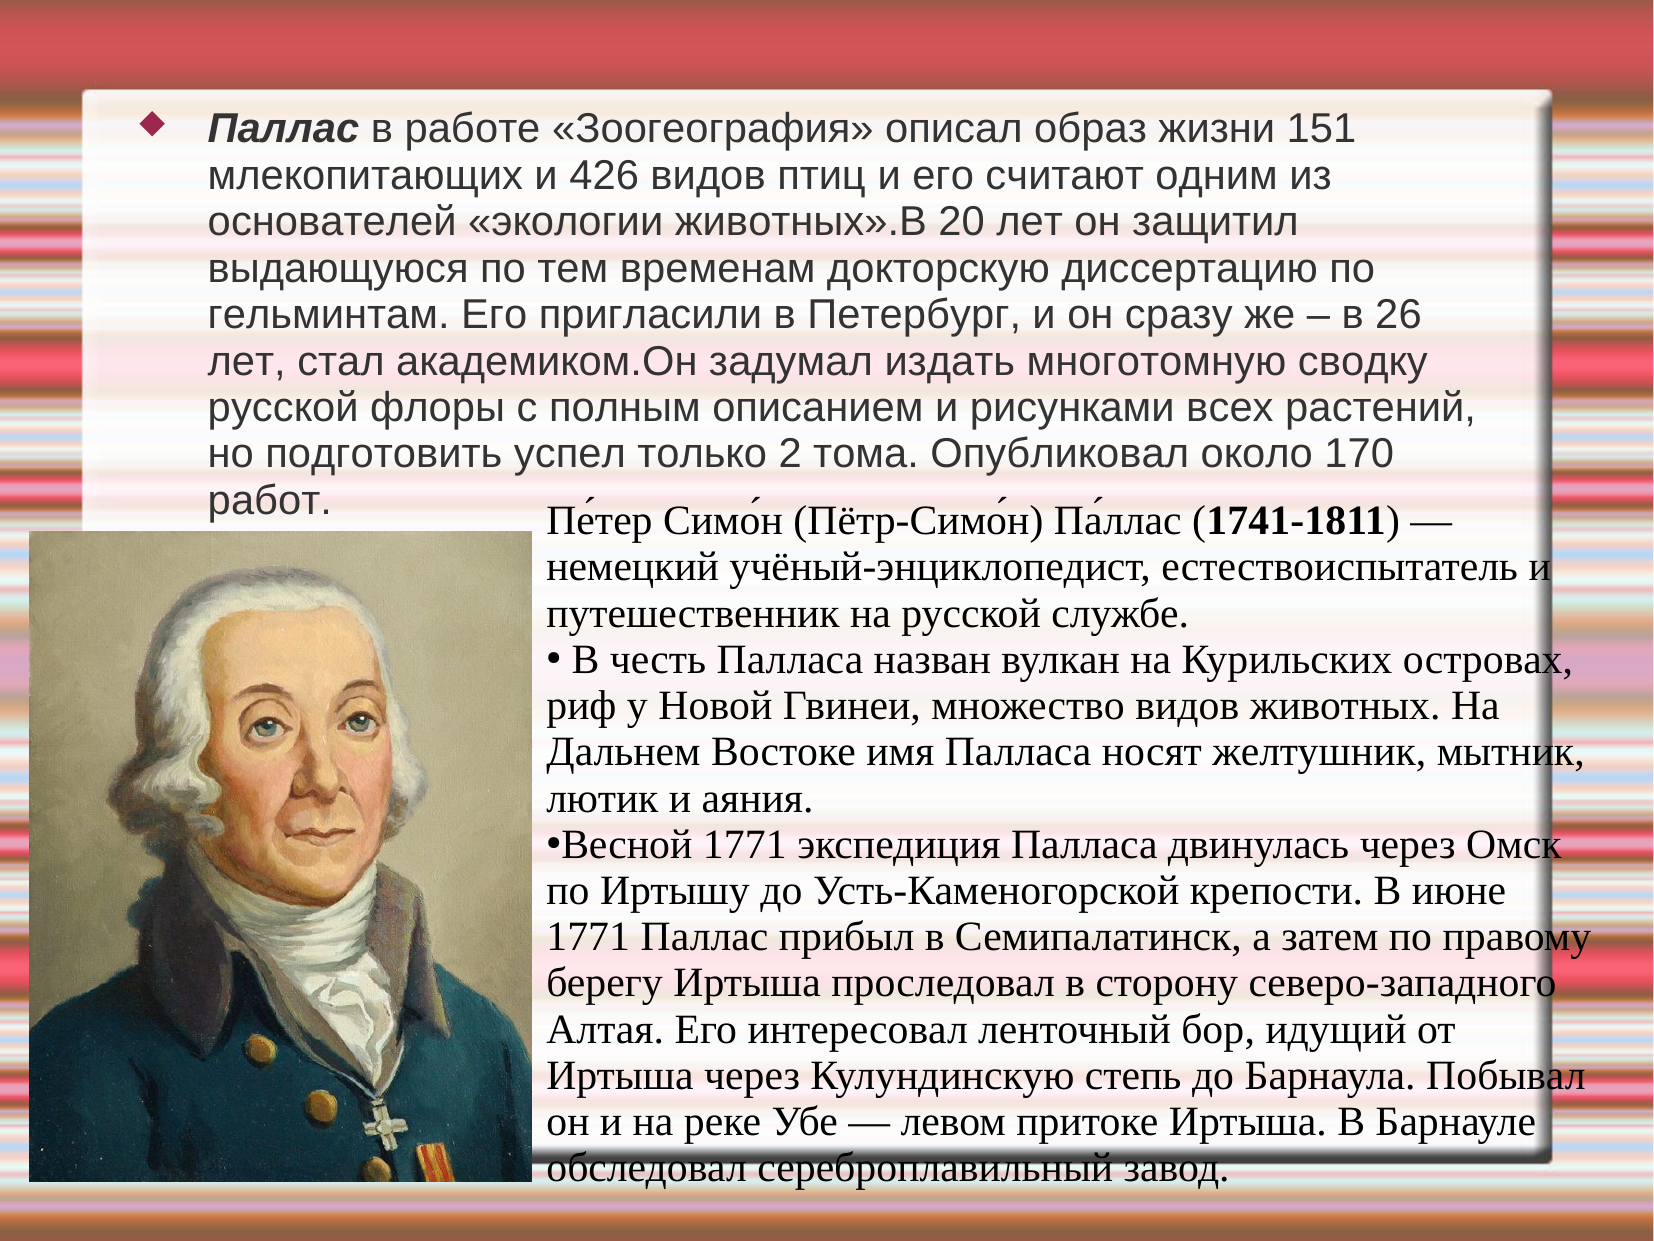

# Паллас в работе «Зоогеография» описал образ жизни 151 млекопитающих и 426 видов птиц и его считают одним из основателей «экологии животных».В 20 лет он защитил выдающуюся по тем временам докторскую диссертацию по гельминтам. Его пригласили в Петербург, и он сразу же – в 26 лет, стал академиком.Он задумал издать многотомную сводку русской флоры с полным описанием и рисунками всех растений, но подготовить успел только 2 тома. Опубликовал около 170 работ.
Пе́тер Симо́н (Пётр-Симо́н) Па́ллас (1741-1811) — немецкий учёный-энциклопедист, естествоиспытатель и путешественник на русской службе.
 В честь Палласа назван вулкан на Курильских островах, риф у Новой Гвинеи, множество видов животных. На Дальнем Востоке имя Палласа носят желтушник, мытник, лютик и аяния.
Весной 1771 экспедиция Палласа двинулась через Омск по Иртышу до Усть-Каменогорской крепости. В июне 1771 Паллас прибыл в Семипалатинск, а затем по правому берегу Иртыша проследовал в сторону северо-западного Алтая. Его интересовал ленточный бор, идущий от Иртыша через Кулундинскую степь до Барнаула. Побывал он и на реке Убе — левом притоке Иртыша. В Барнауле обследовал сереброплавильный завод.